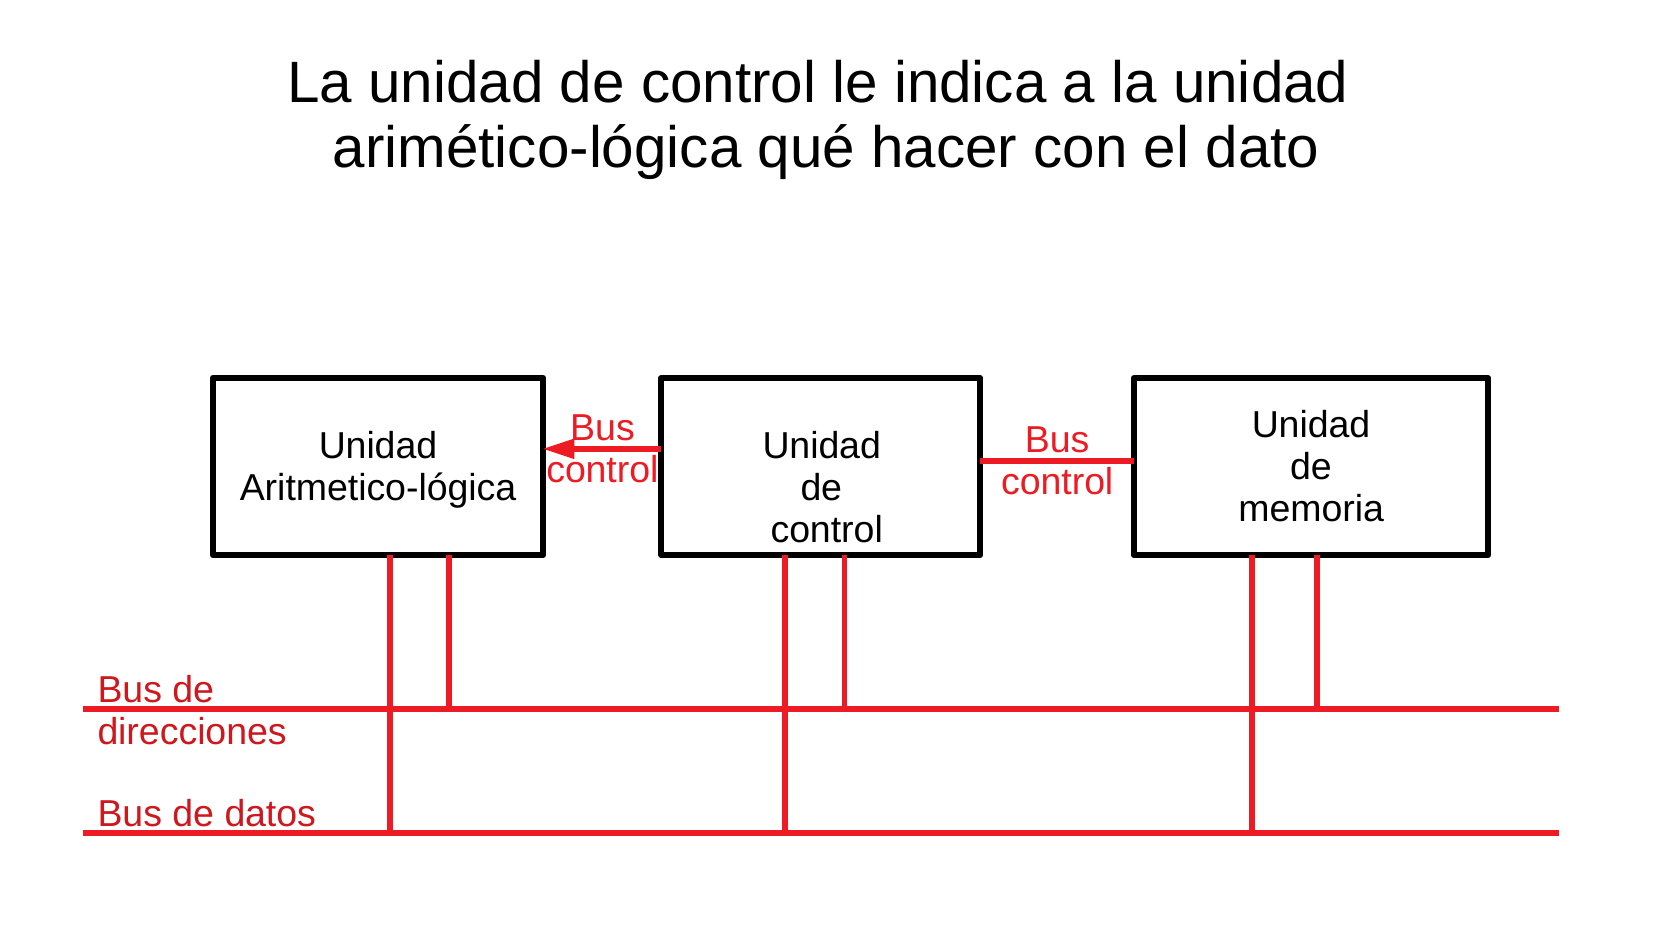

# La unidad de control le indica a la unidad arimético-lógica qué hacer con el dato
Unidad
de
control
Unidad
Aritmetico-lógica
Unidad
de
memoria
Bus
control
Bus
control
Bus de direcciones
Bus de datos